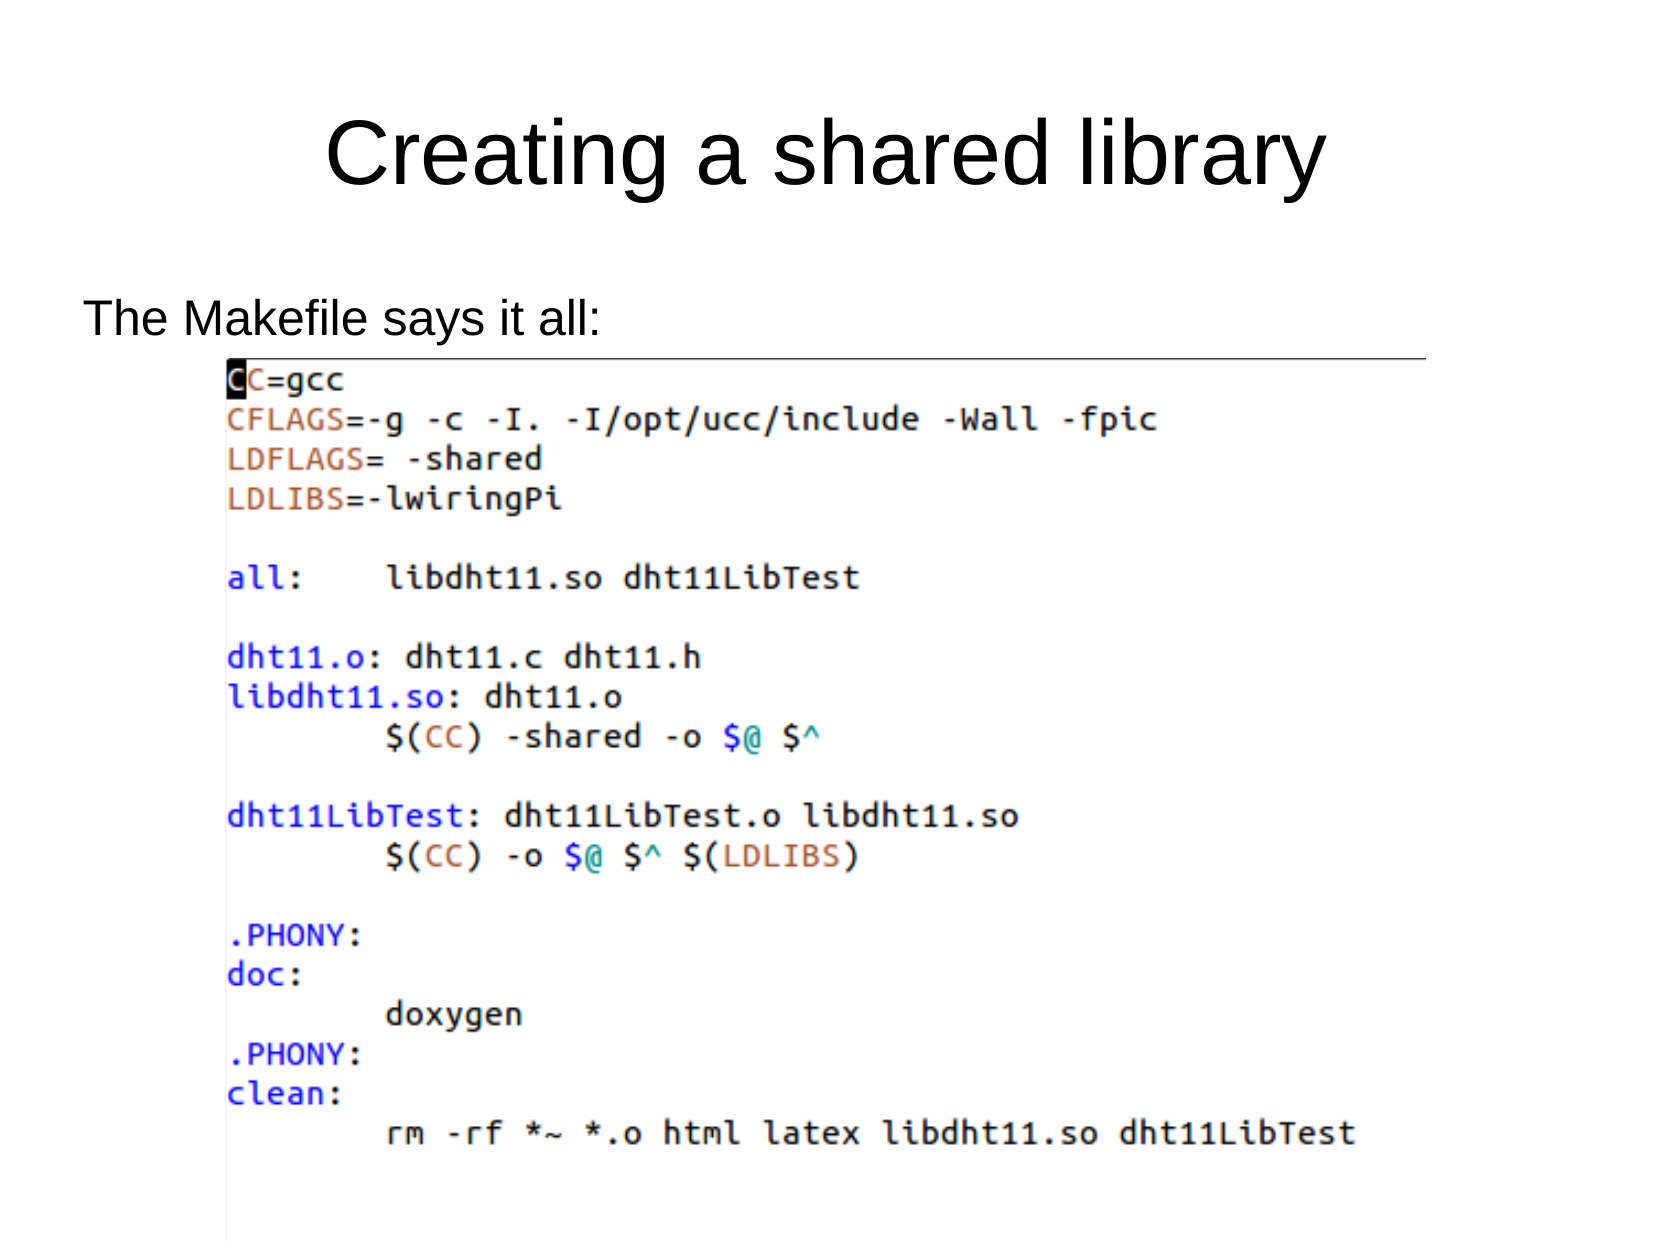

# Creating a shared library
The Makefile says it all: